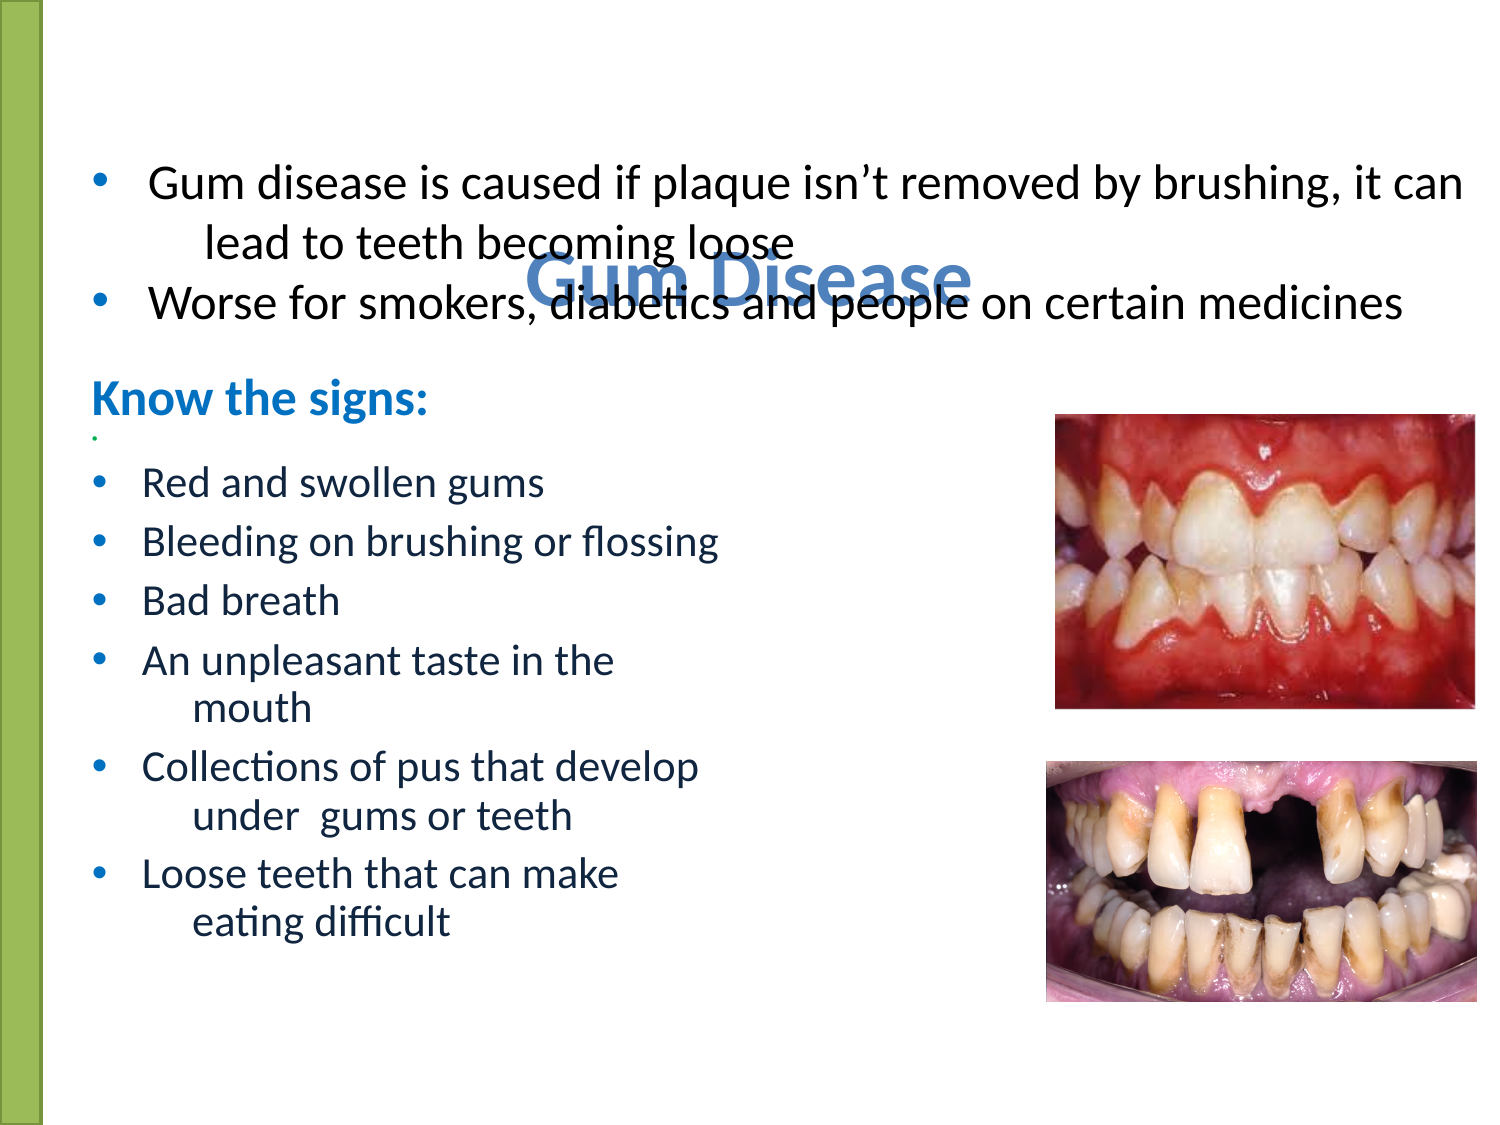

Gum disease is caused if plaque isn’t removed by brushing, it can lead to teeth becoming loose
Worse for smokers, diabetics and people on certain medicines
# Gum Disease
Know the signs:
Red and swollen gums
Bleeding on brushing or flossing
Bad breath
An unpleasant taste in the mouth
Collections of pus that develop under gums or teeth
Loose teeth that can make eating difficult